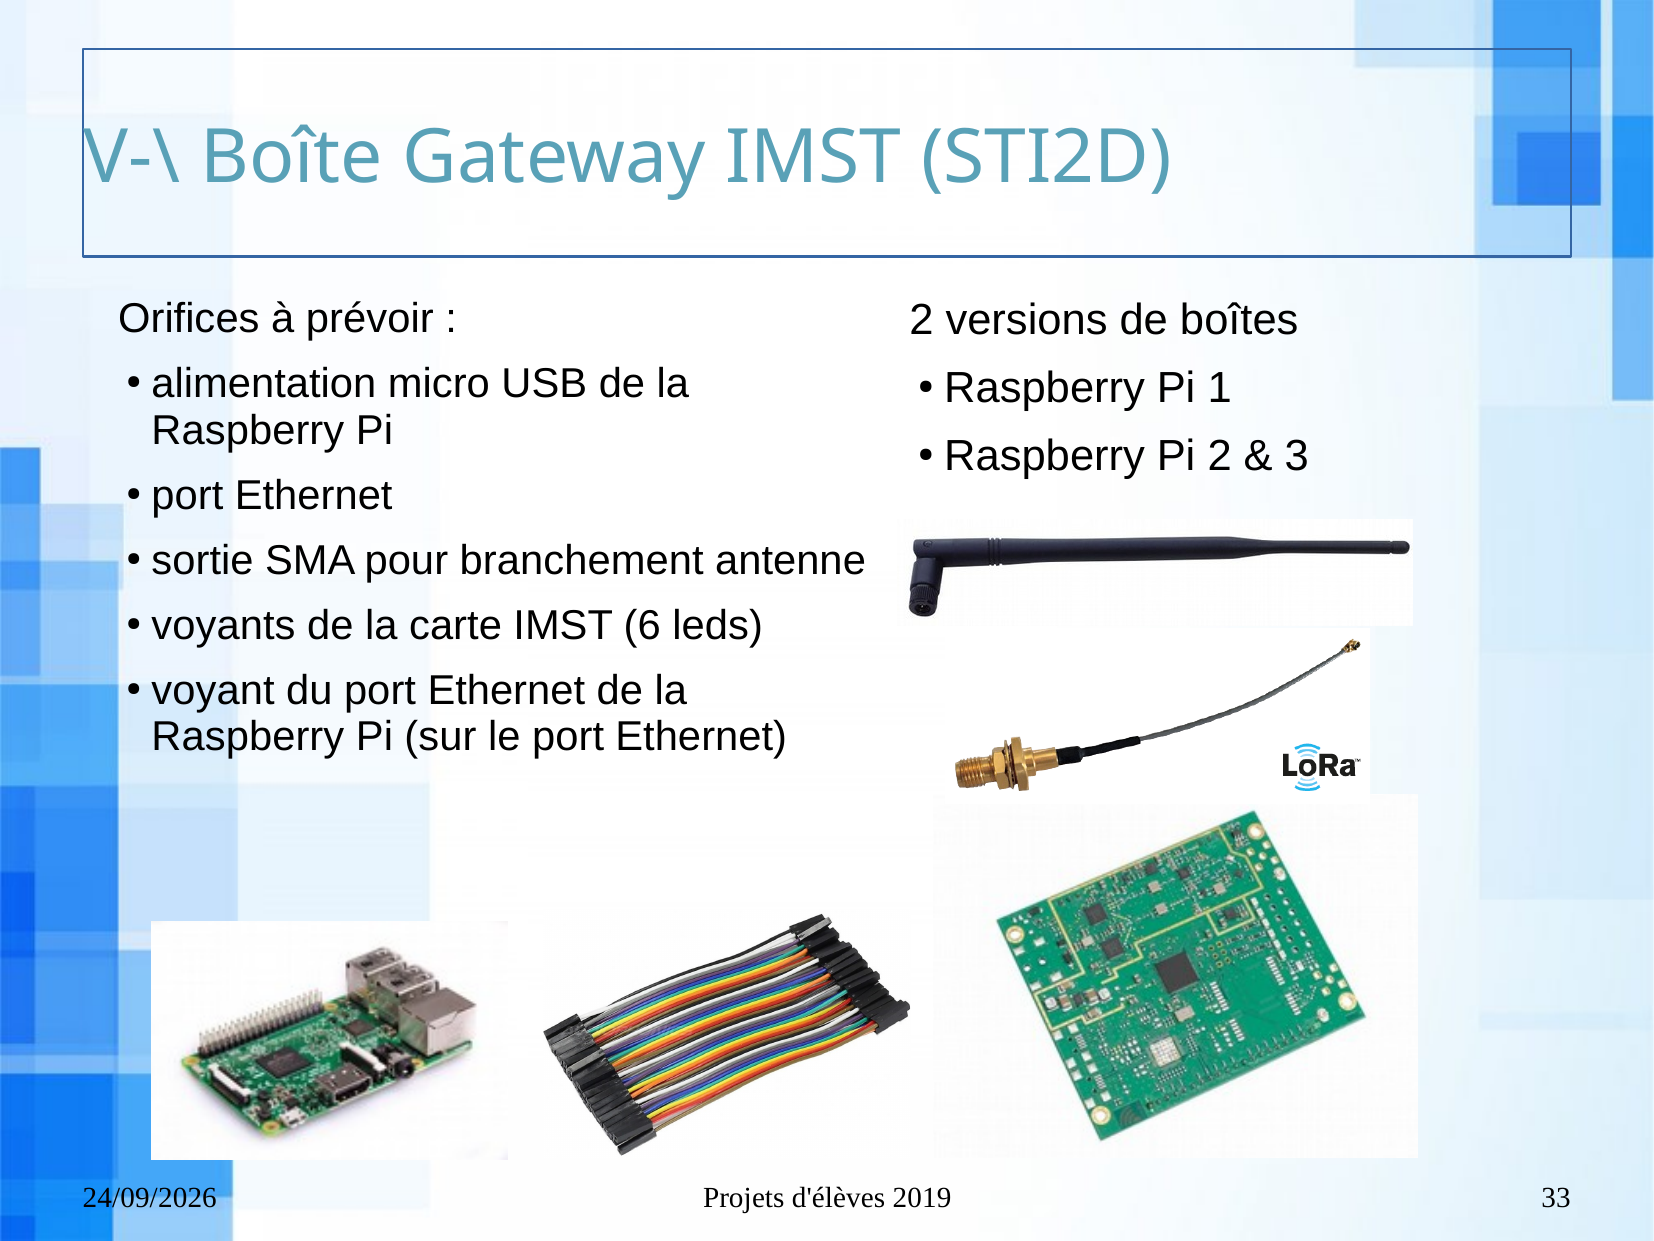

# V-\ Boîte Gateway IMST (STI2D)
Orifices à prévoir :
alimentation micro USB de la Raspberry Pi
port Ethernet
sortie SMA pour branchement antenne
voyants de la carte IMST (6 leds)
voyant du port Ethernet de la Raspberry Pi (sur le port Ethernet)
2 versions de boîtes
Raspberry Pi 1
Raspberry Pi 2 & 3
Projets d'élèves 2019
33